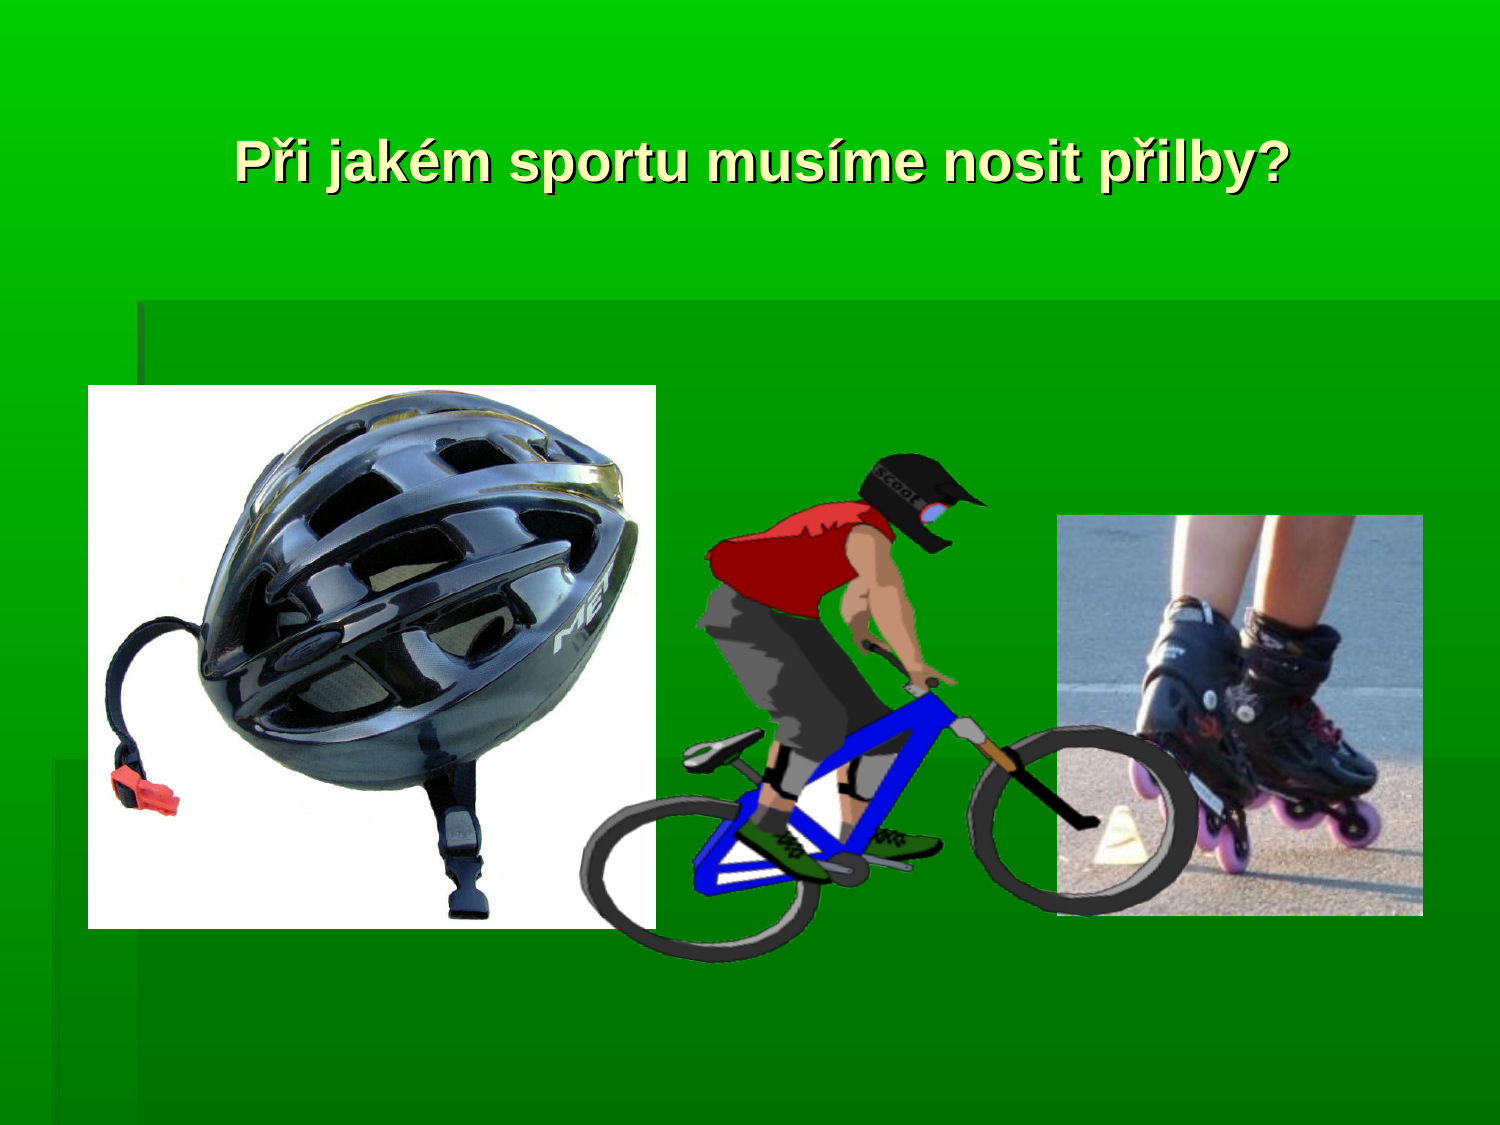

# Při jakém sportu musíme nosit přilby?